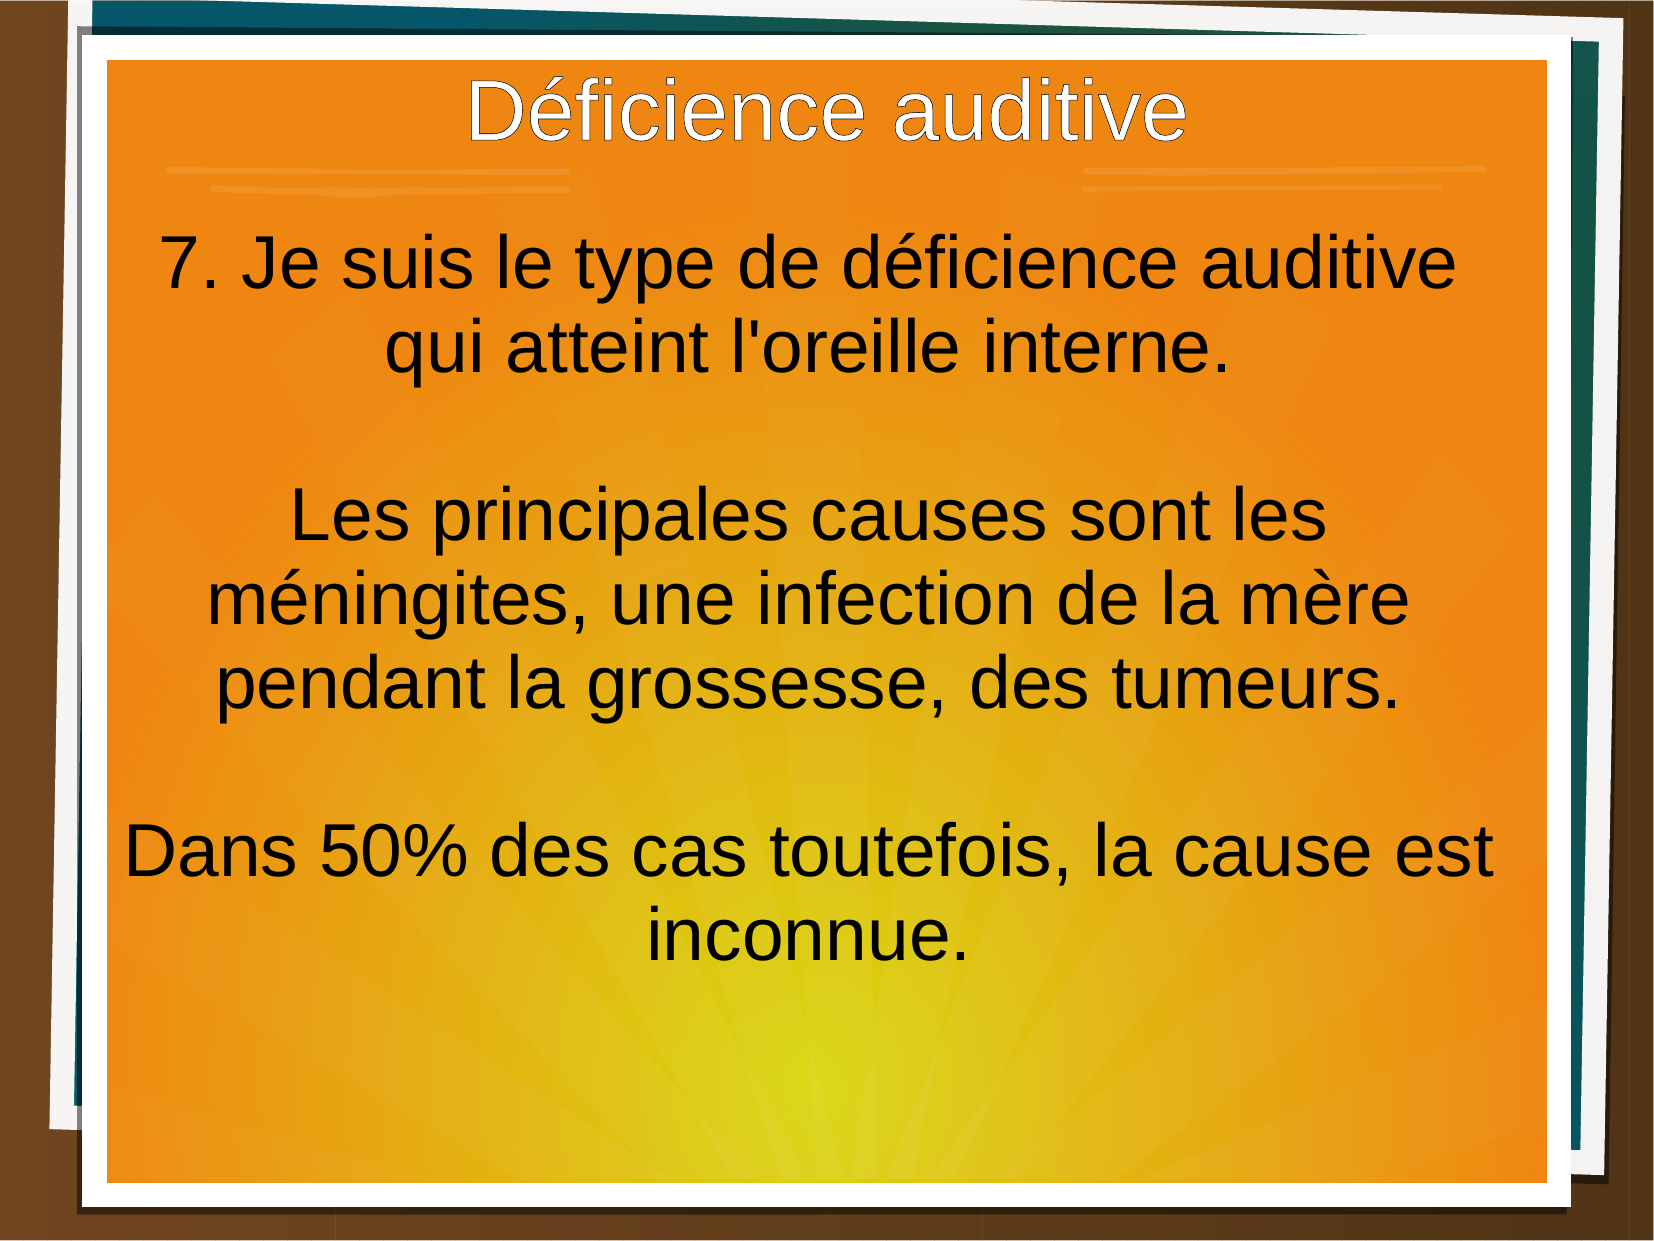

# Déficience auditive
7. Je suis le type de déficience auditive qui atteint l'oreille interne.
Les principales causes sont les méningites, une infection de la mère pendant la grossesse, des tumeurs.
Dans 50% des cas toutefois, la cause est inconnue.